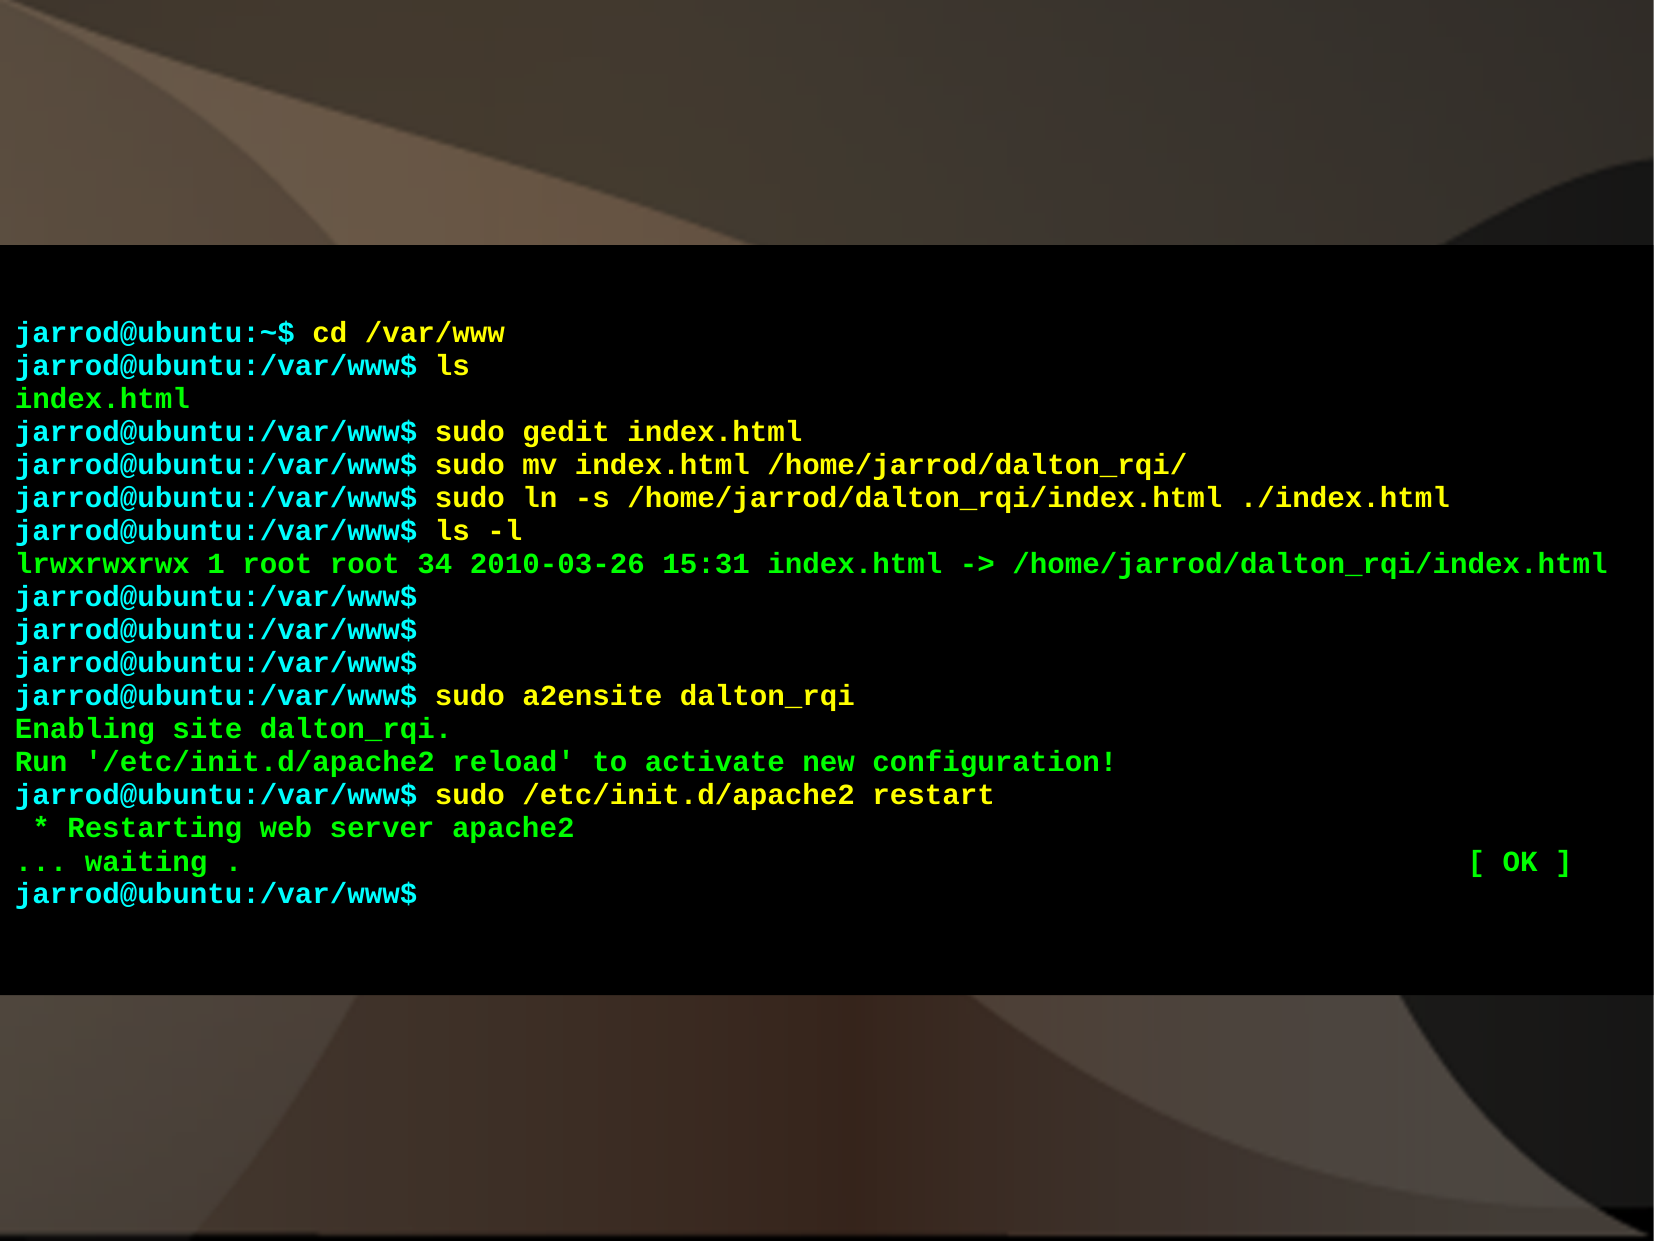

jarrod@ubuntu:~$ cd /var/www
jarrod@ubuntu:/var/www$ ls
index.html
jarrod@ubuntu:/var/www$ sudo gedit index.html
jarrod@ubuntu:/var/www$ sudo mv index.html /home/jarrod/dalton_rqi/
jarrod@ubuntu:/var/www$ sudo ln -s /home/jarrod/dalton_rqi/index.html ./index.html
jarrod@ubuntu:/var/www$ ls -l
lrwxrwxrwx 1 root root 34 2010-03-26 15:31 index.html -> /home/jarrod/dalton_rqi/index.html
jarrod@ubuntu:/var/www$
jarrod@ubuntu:/var/www$
jarrod@ubuntu:/var/www$
jarrod@ubuntu:/var/www$ sudo a2ensite dalton_rqi
Enabling site dalton_rqi.
Run '/etc/init.d/apache2 reload' to activate new configuration!
jarrod@ubuntu:/var/www$ sudo /etc/init.d/apache2 restart
 * Restarting web server apache2
... waiting . [ OK ]
jarrod@ubuntu:/var/www$